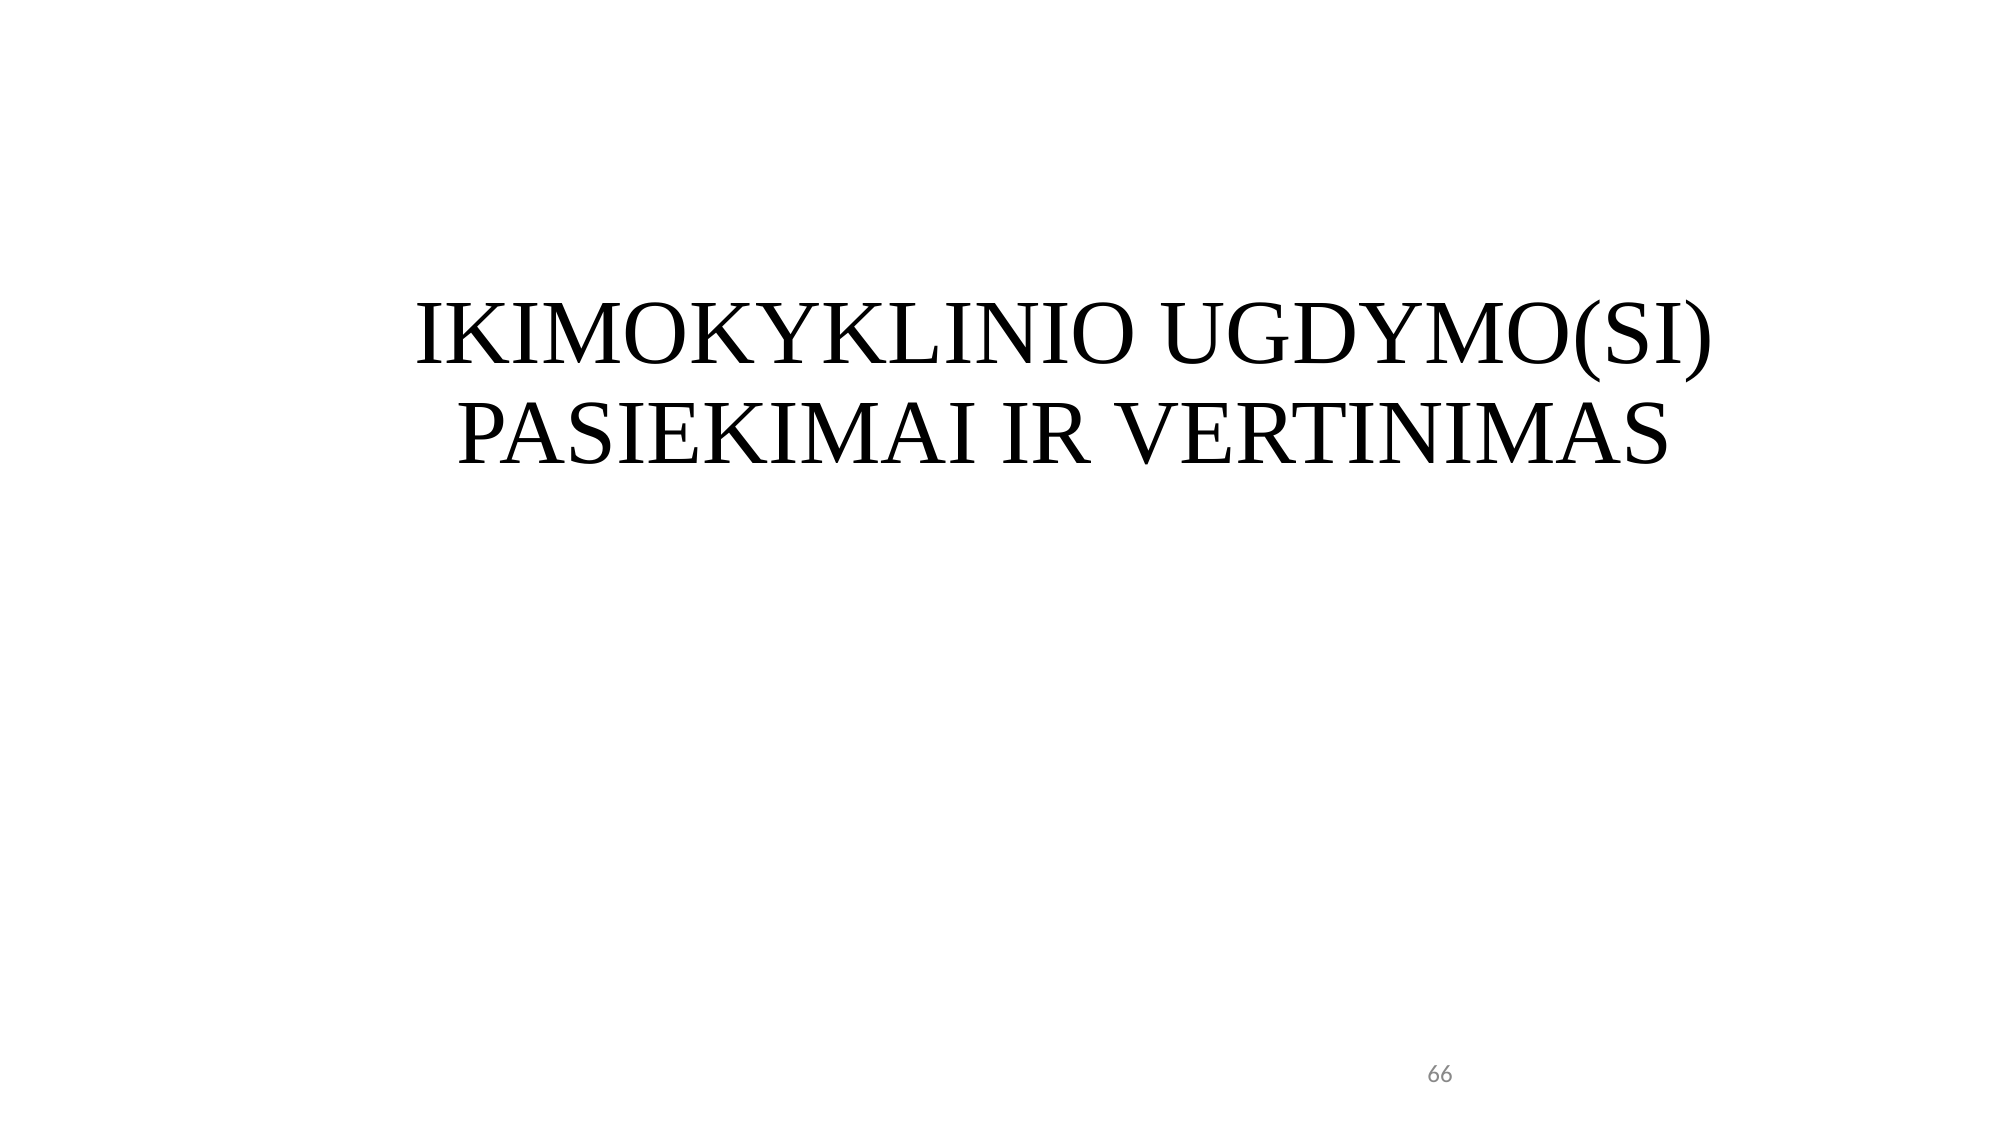

# IKIMOKYKLINIO UGDYMO(SI) PASIEKIMAI IR VERTINIMAS
66